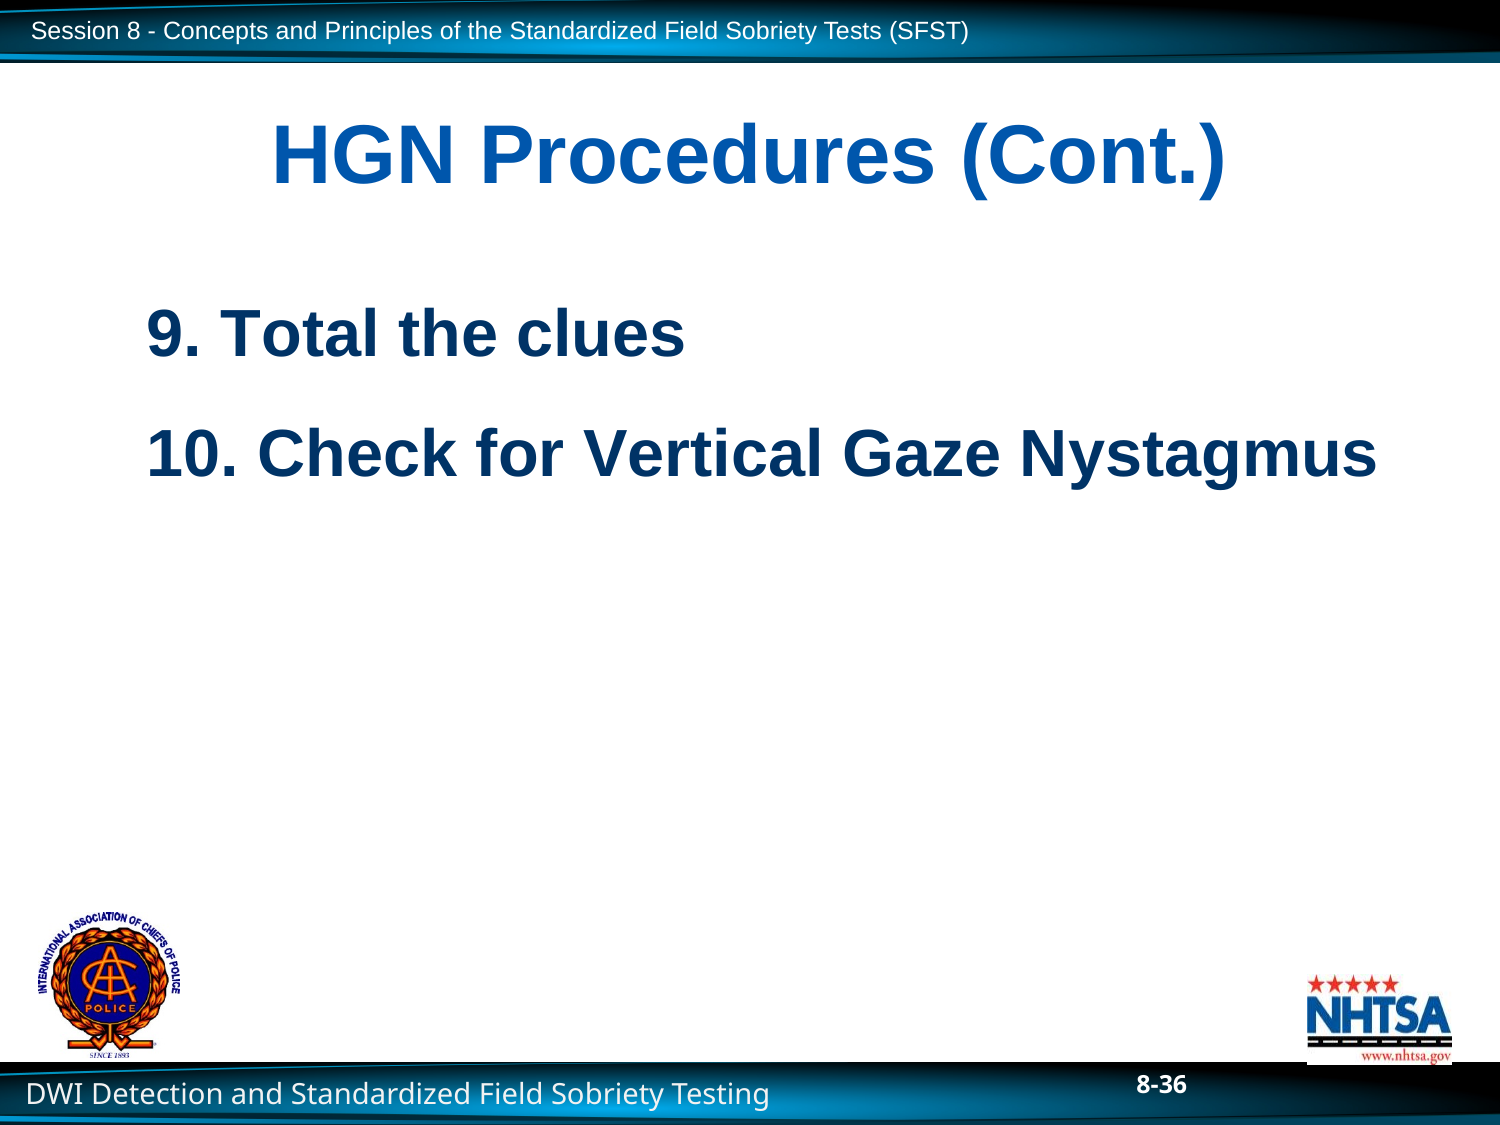

HGN Procedures (Cont.)
# 9. Total the clues
10. Check for Vertical Gaze Nystagmus
8-36